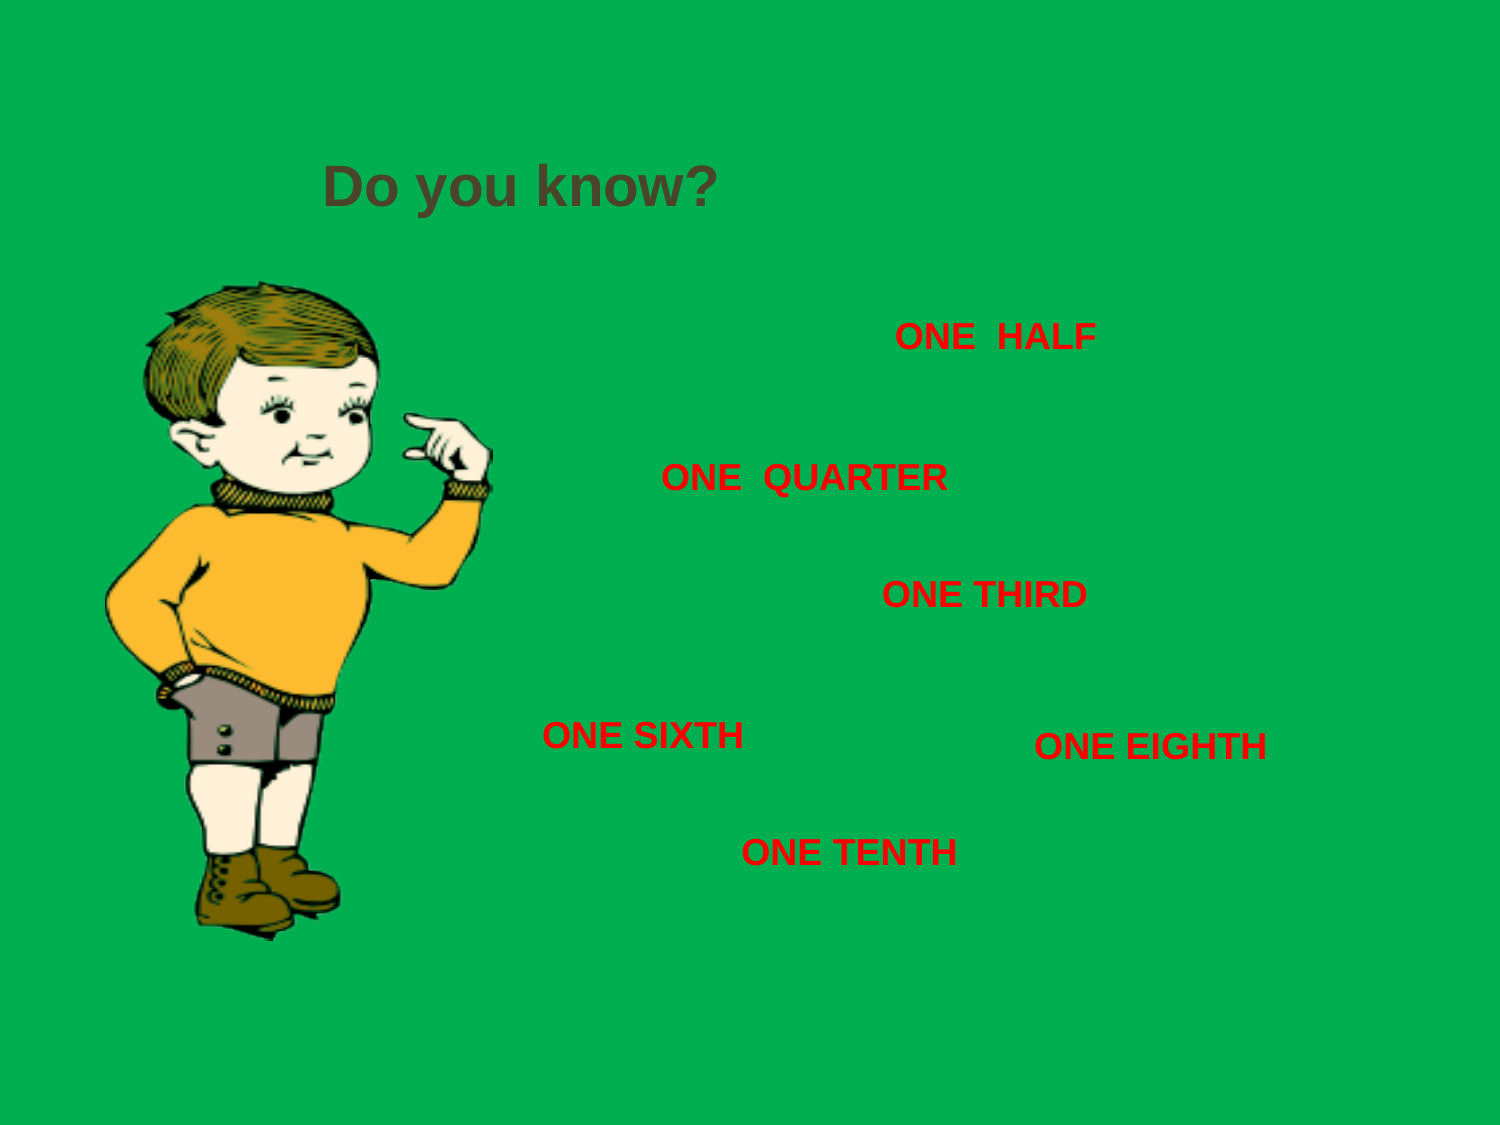

Do you know?
ONE HALF
ONE QUARTER
ONE THIRD
ONE SIXTH
ONE EIGHTH
ONE TENTH